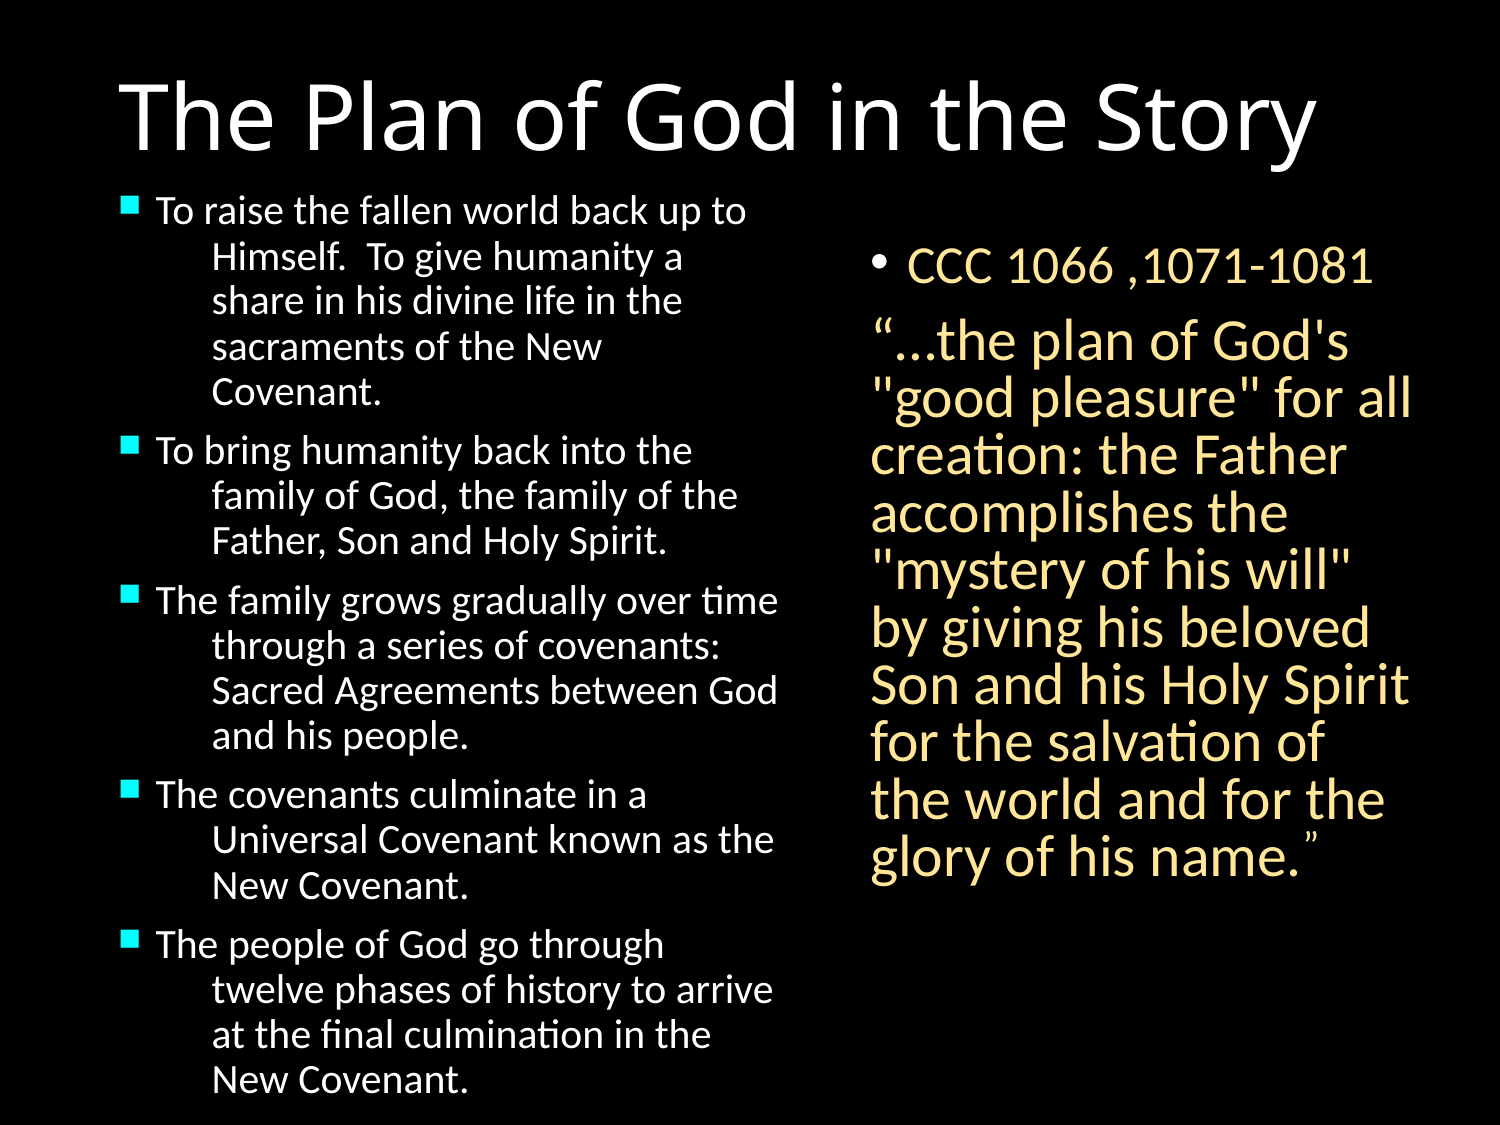

# The Plan of God in the Story
To raise the fallen world back up to Himself. To give humanity a share in his divine life in the sacraments of the New Covenant.
To bring humanity back into the family of God, the family of the Father, Son and Holy Spirit.
The family grows gradually over time through a series of covenants: Sacred Agreements between God and his people.
The covenants culminate in a Universal Covenant known as the New Covenant.
The people of God go through twelve phases of history to arrive at the final culmination in the New Covenant.
CCC 1066 ,1071-1081
“…the plan of God's "good pleasure" for all creation: the Father accomplishes the "mystery of his will" by giving his beloved Son and his Holy Spirit for the salvation of the world and for the glory of his name.”